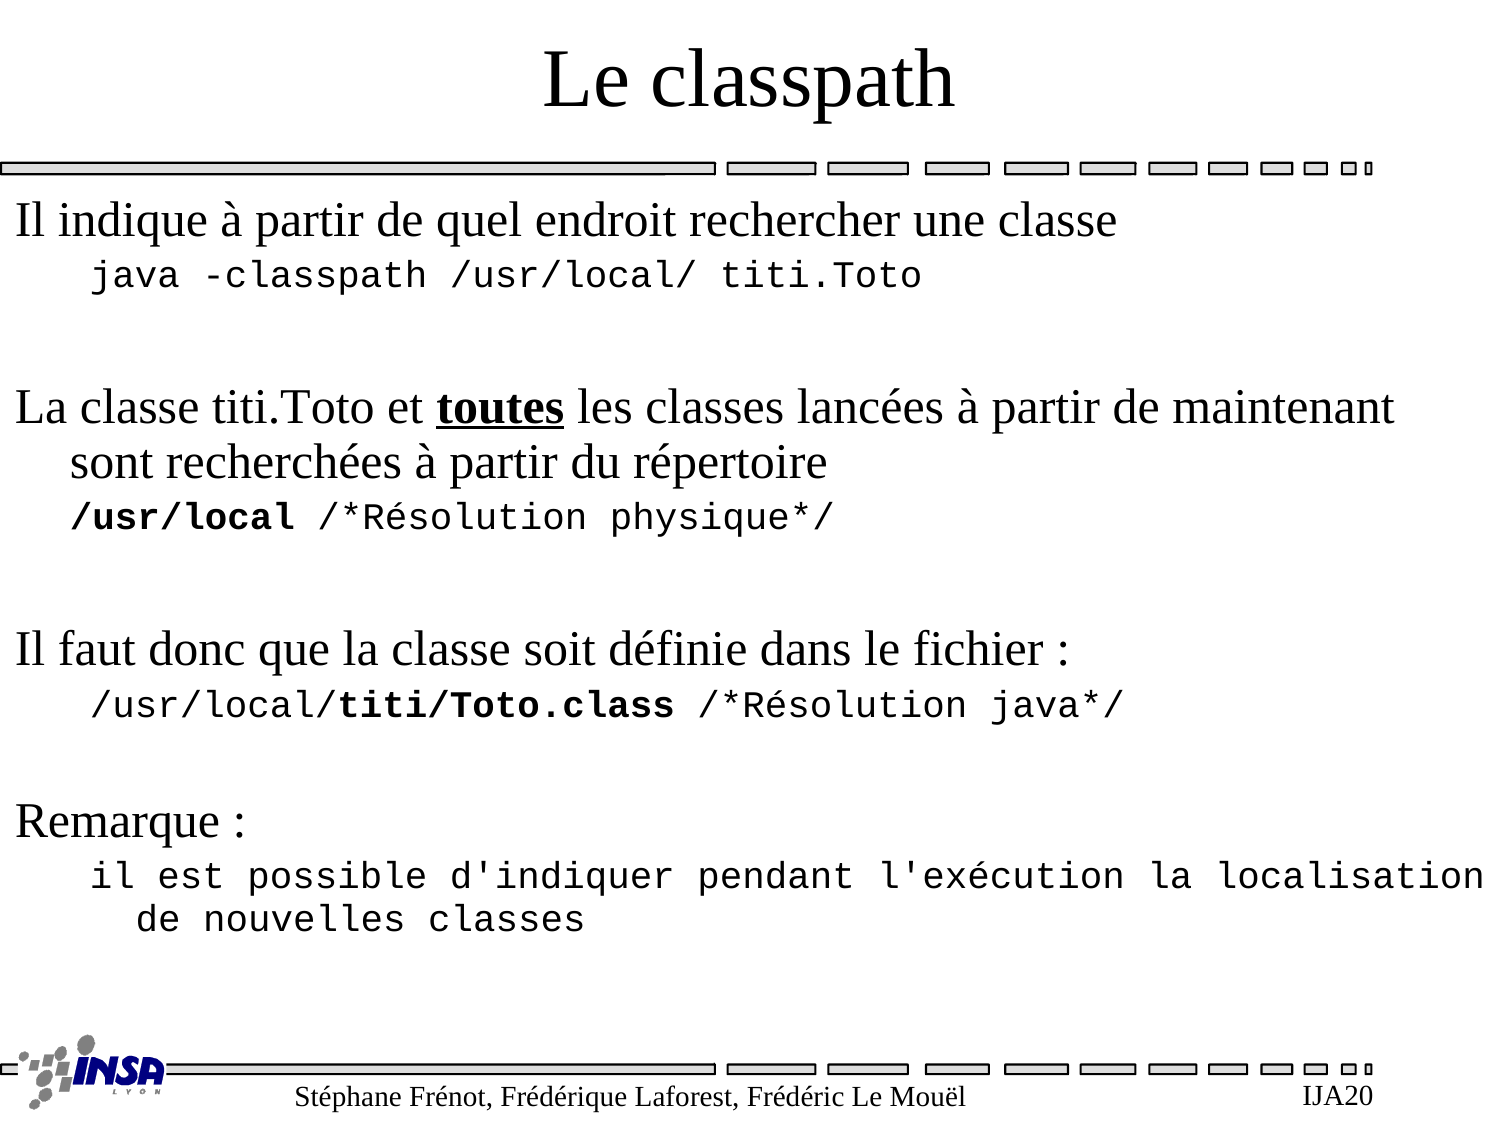

# Le classpath
Il indique à partir de quel endroit rechercher une classe
java -classpath /usr/local/ titi.Toto
La classe titi.Toto et toutes les classes lancées à partir de maintenant sont recherchées à partir du répertoire
	/usr/local /*Résolution physique*/
Il faut donc que la classe soit définie dans le fichier :
/usr/local/titi/Toto.class /*Résolution java*/
Remarque :
il est possible d'indiquer pendant l'exécution la localisation de nouvelles classes